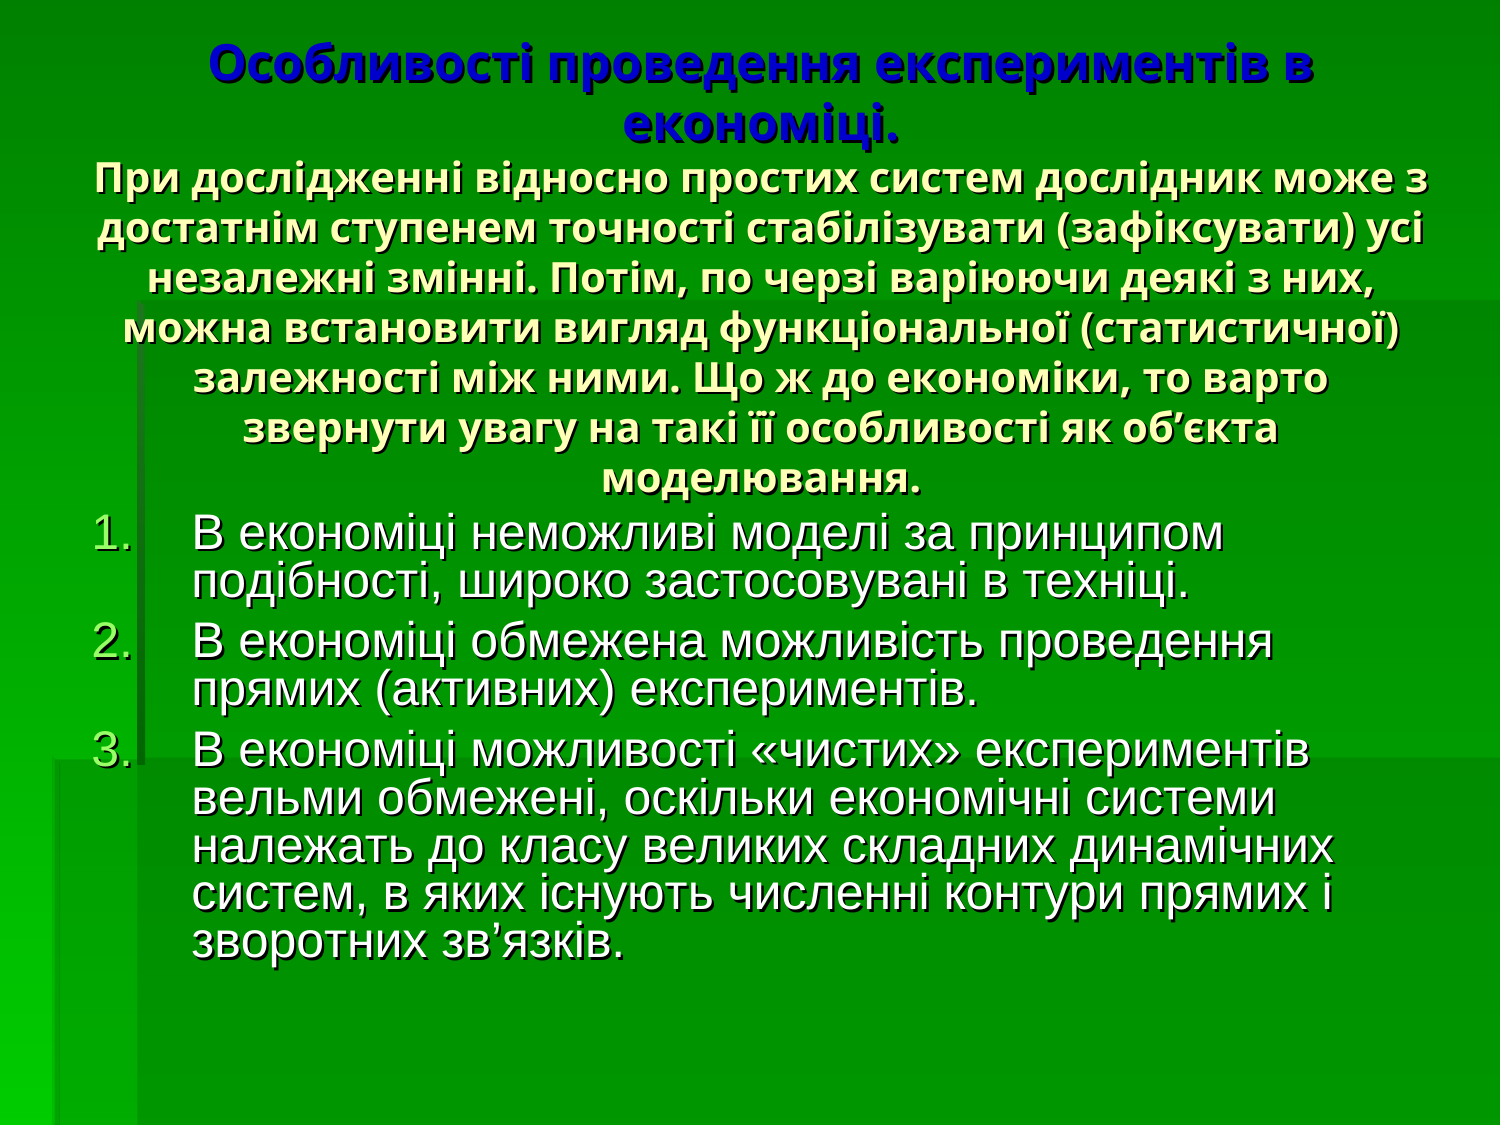

# Особливості проведення експериментів в економіці. При дослідженні відносно простих систем дослідник може з достатнім ступенем точності стабілізувати (зафіксувати) усі незалежні змінні. Потім, по черзі варіюючи деякі з них, можна встановити вигляд функціональної (статистичної) залежності між ними. Що ж до економіки, то варто звернути увагу на такі її особливості як об’єкта моделювання.
В економіці неможливі моделі за принципом подібності, широко застосовувані в техніці.
В економіці обмежена можливість проведення прямих (активних) експериментів.
В економіці можливості «чистих» експериментів вельми обмежені, оскільки економічні системи належать до класу великих складних динамічних систем, в яких існують численні контури прямих і зворотних зв’язків.